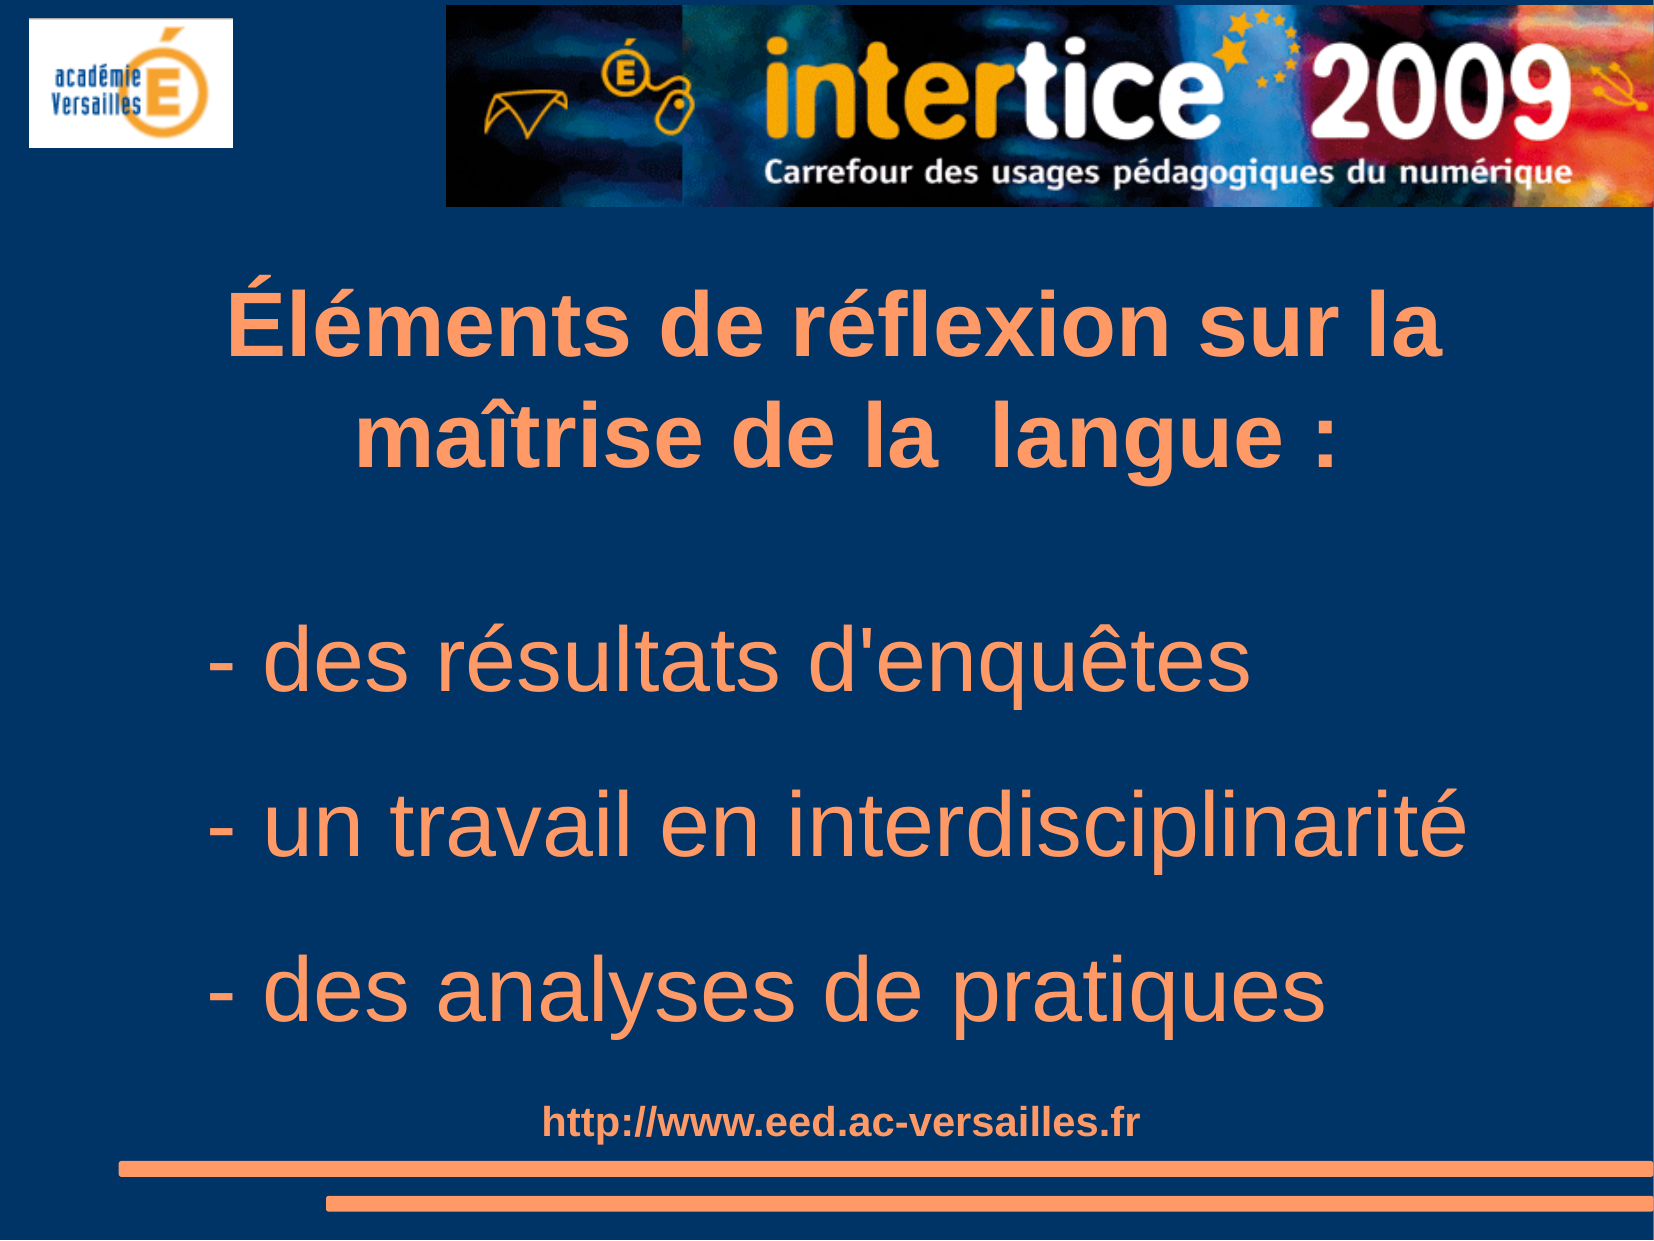

Éléments de réflexion sur la
maîtrise de la langue :
- des résultats d'enquêtes
- un travail en interdisciplinarité
- des analyses de pratiques
http://www.eed.ac-versailles.fr